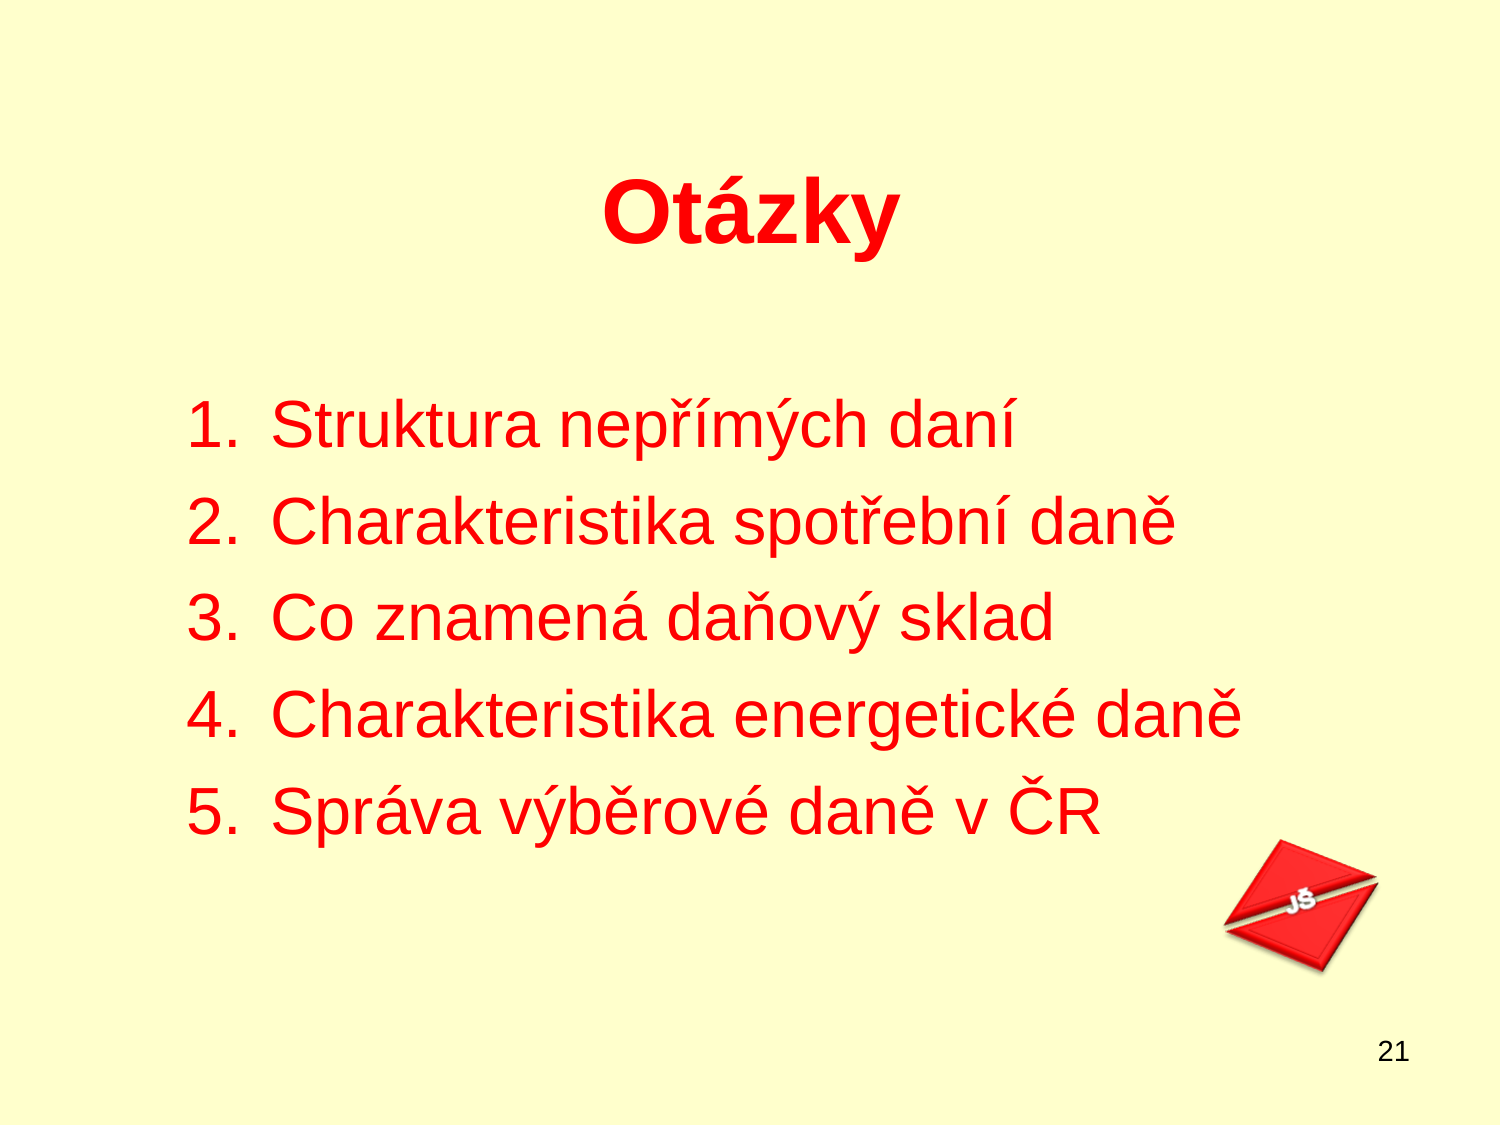

# Otázky
Struktura nepřímých daní
Charakteristika spotřební daně
Co znamená daňový sklad
Charakteristika energetické daně
Správa výběrové daně v ČR